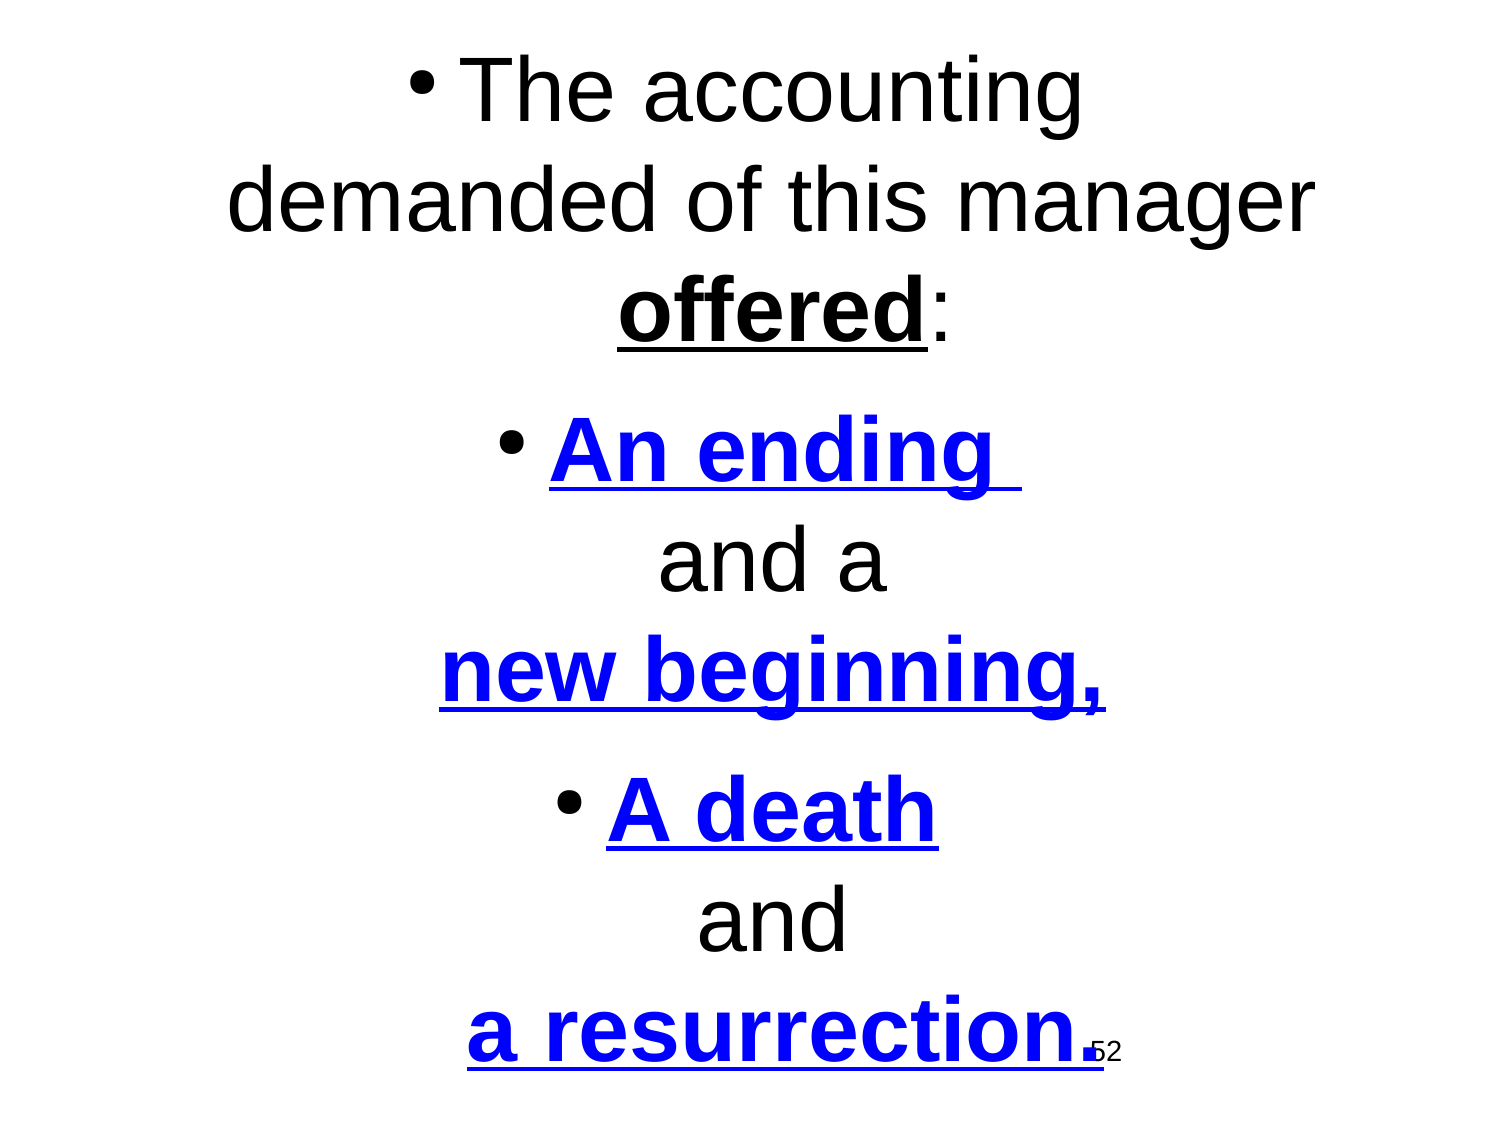

# The accounting demanded of this manager offered:
An ending
and a
new beginning,
A death
and
a resurrection.
52